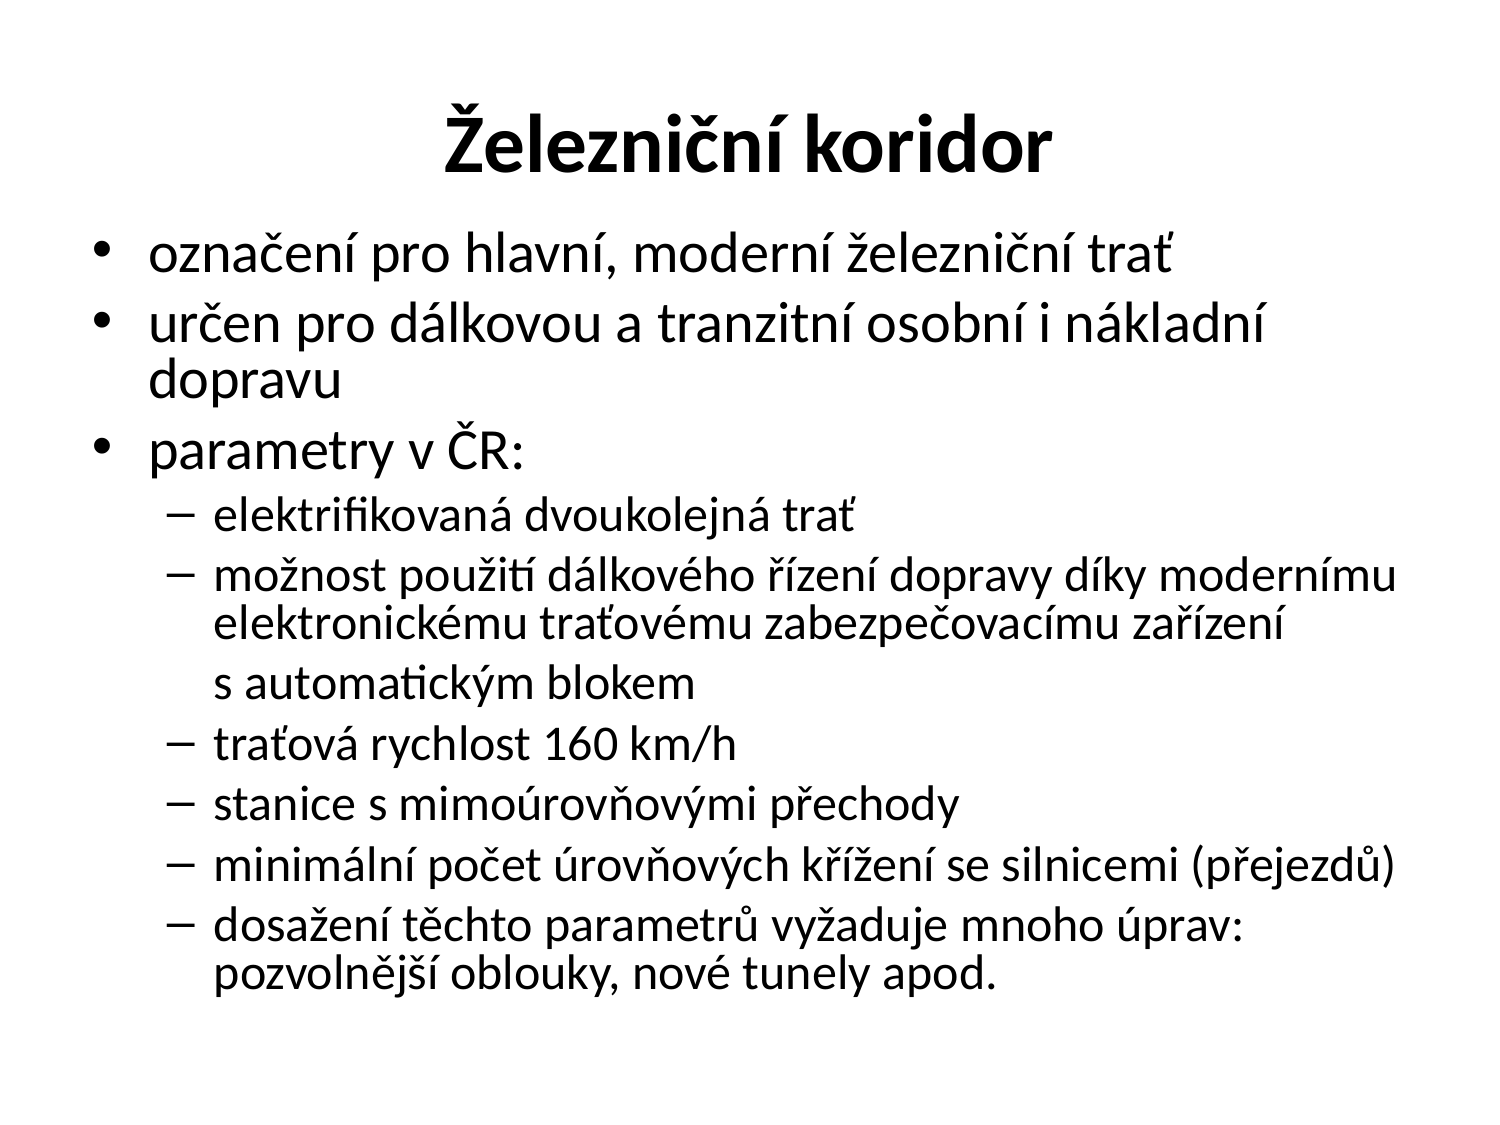

# Železniční koridor
označení pro hlavní, moderní železniční trať
určen pro dálkovou a tranzitní osobní i nákladní dopravu
parametry v ČR:
elektrifikovaná dvoukolejná trať
možnost použití dálkového řízení dopravy díky modernímu elektronickému traťovému zabezpečovacímu zařízení
	s automatickým blokem
traťová rychlost 160 km/h
stanice s mimoúrovňovými přechody
minimální počet úrovňových křížení se silnicemi (přejezdů)
dosažení těchto parametrů vyžaduje mnoho úprav: pozvolnější oblouky, nové tunely apod.